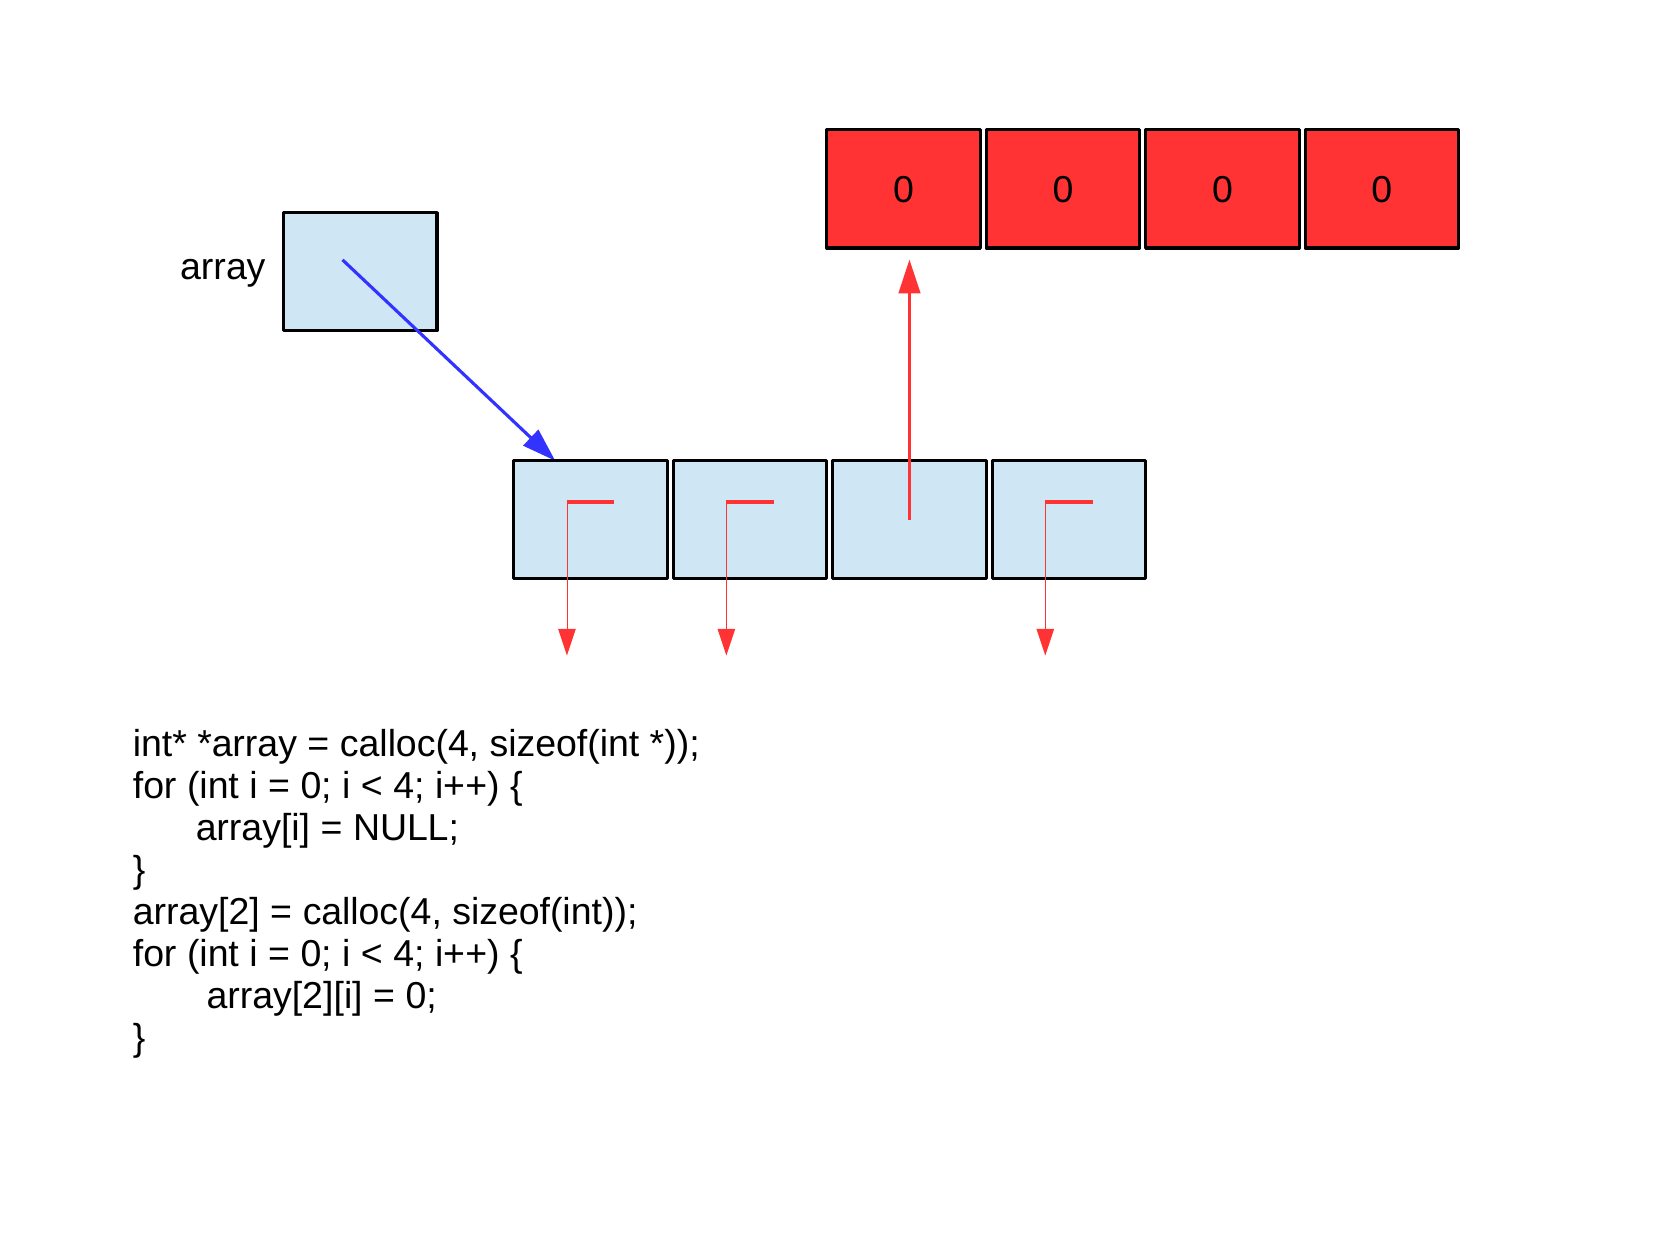

0
0
0
0
array
int* *array = calloc(4, sizeof(int *));
for (int i = 0; i < 4; i++) {
 array[i] = NULL;
}
array[2] = calloc(4, sizeof(int));
for (int i = 0; i < 4; i++) {
	array[2][i] = 0;
}